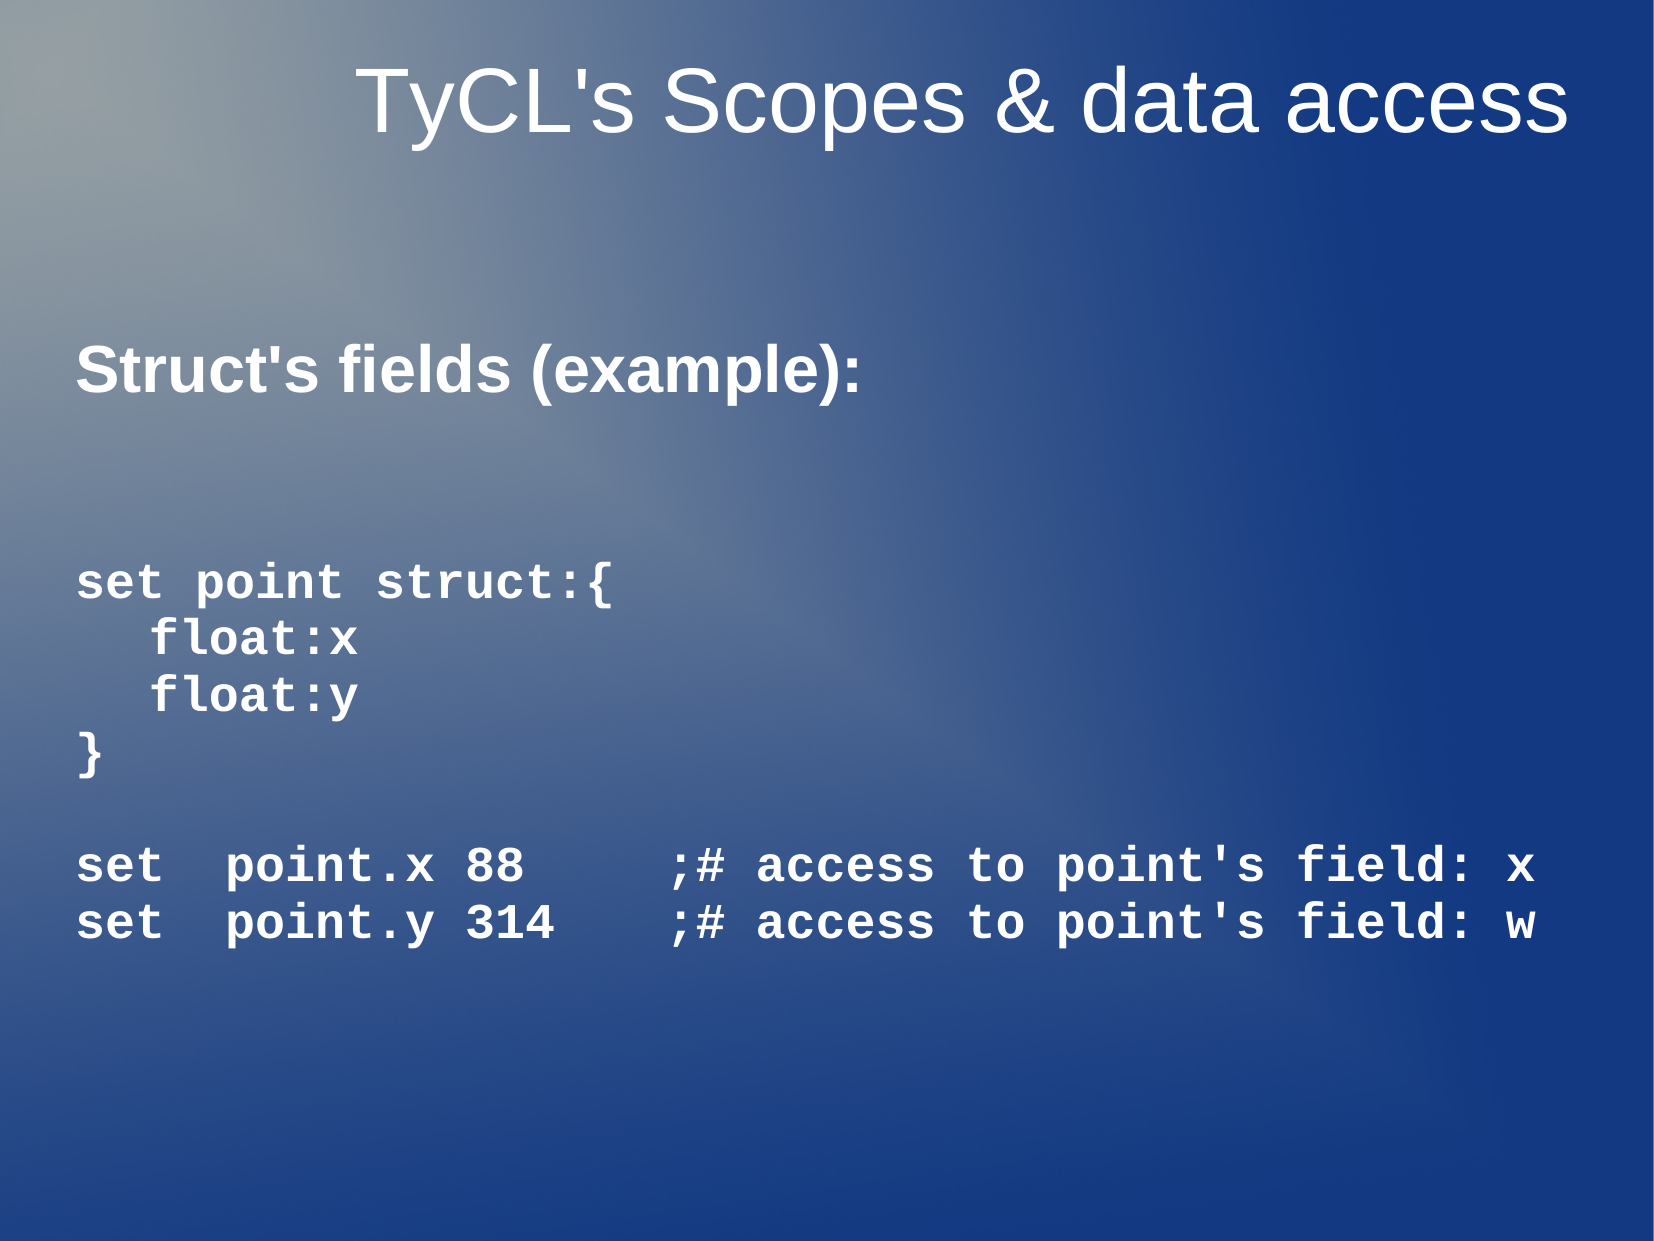

TyCL's Scopes & data access
# Struct's fields (example):
set point struct:{
 	float:x
 	float:y
}
set point.x 88		;# access to point's field: x
set point.y 314		;# access to point's field: w